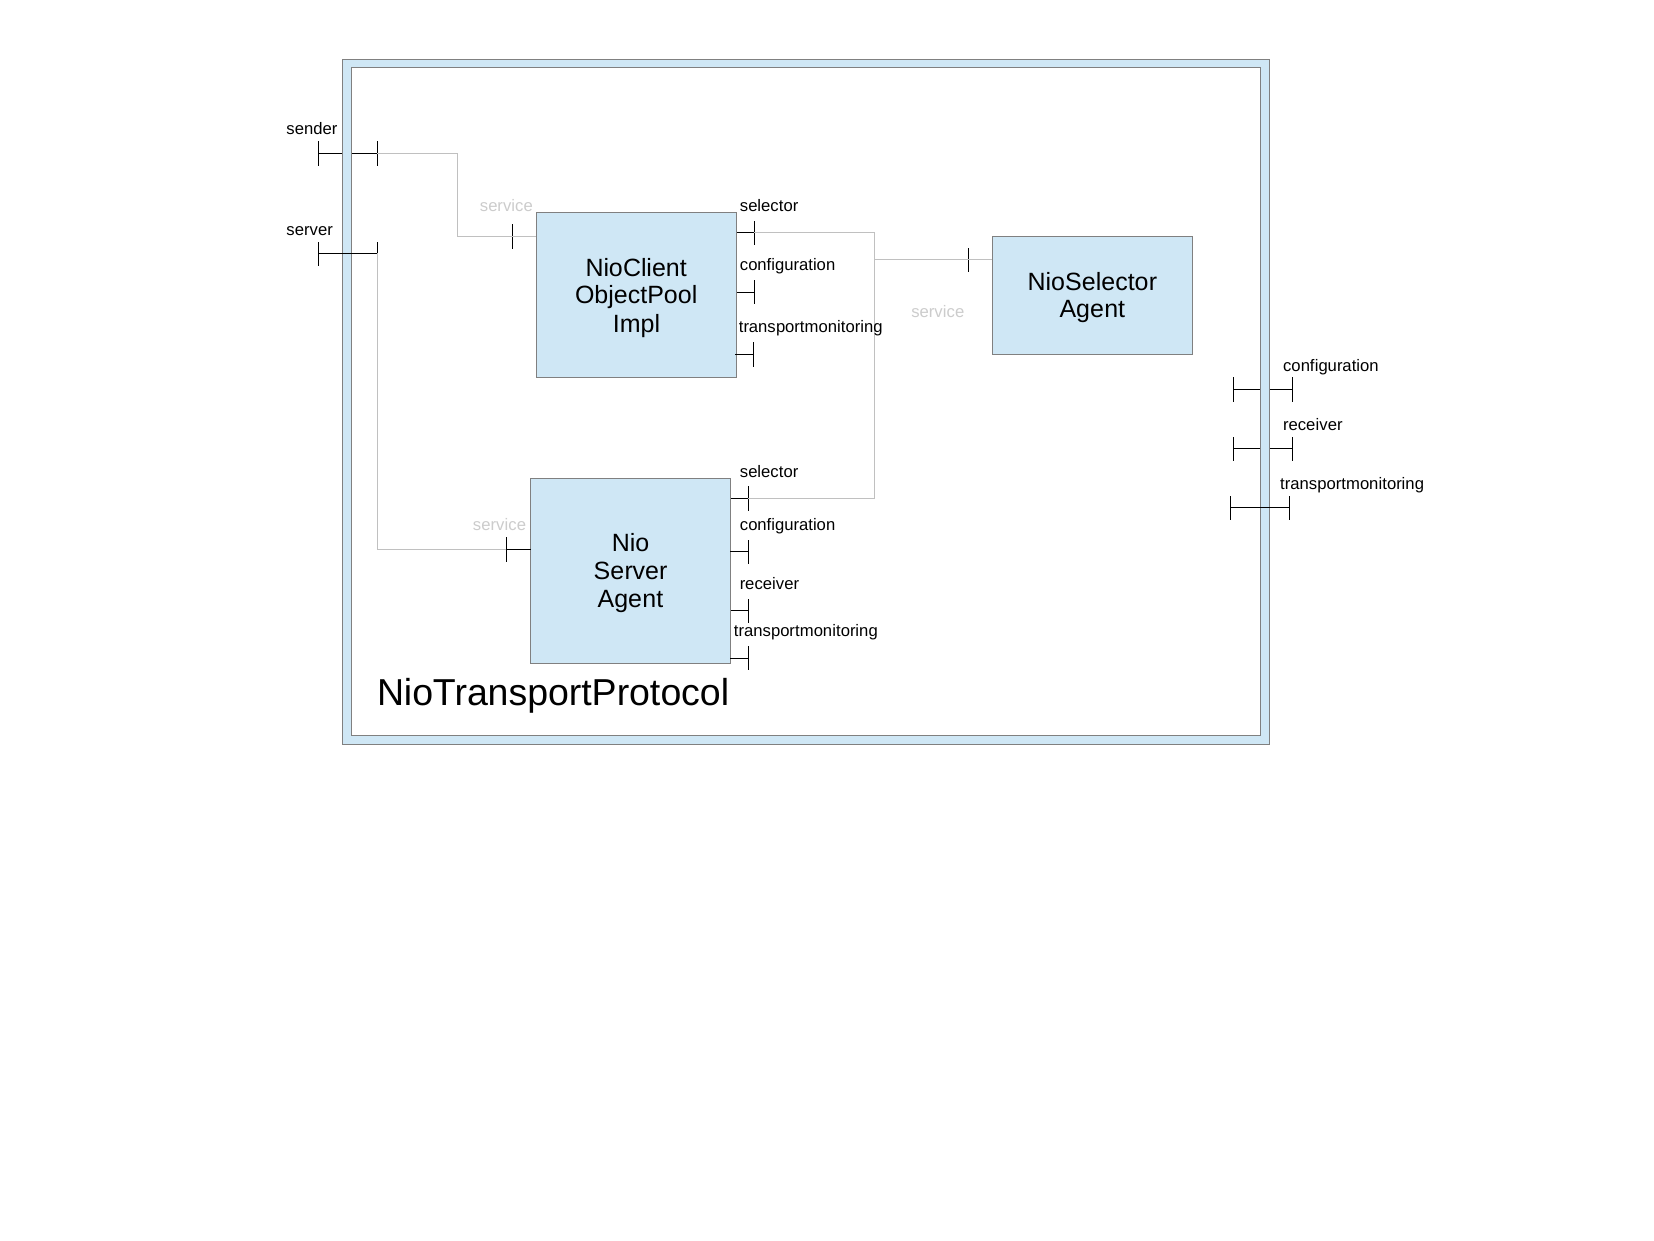

sender
service
selector
server
NioClient
ObjectPool
Impl
NioSelector
Agent
configuration
service
transportmonitoring
configuration
receiver
selector
transportmonitoring
Nio
Server
Agent
service
configuration
receiver
transportmonitoring
NioTransportProtocol